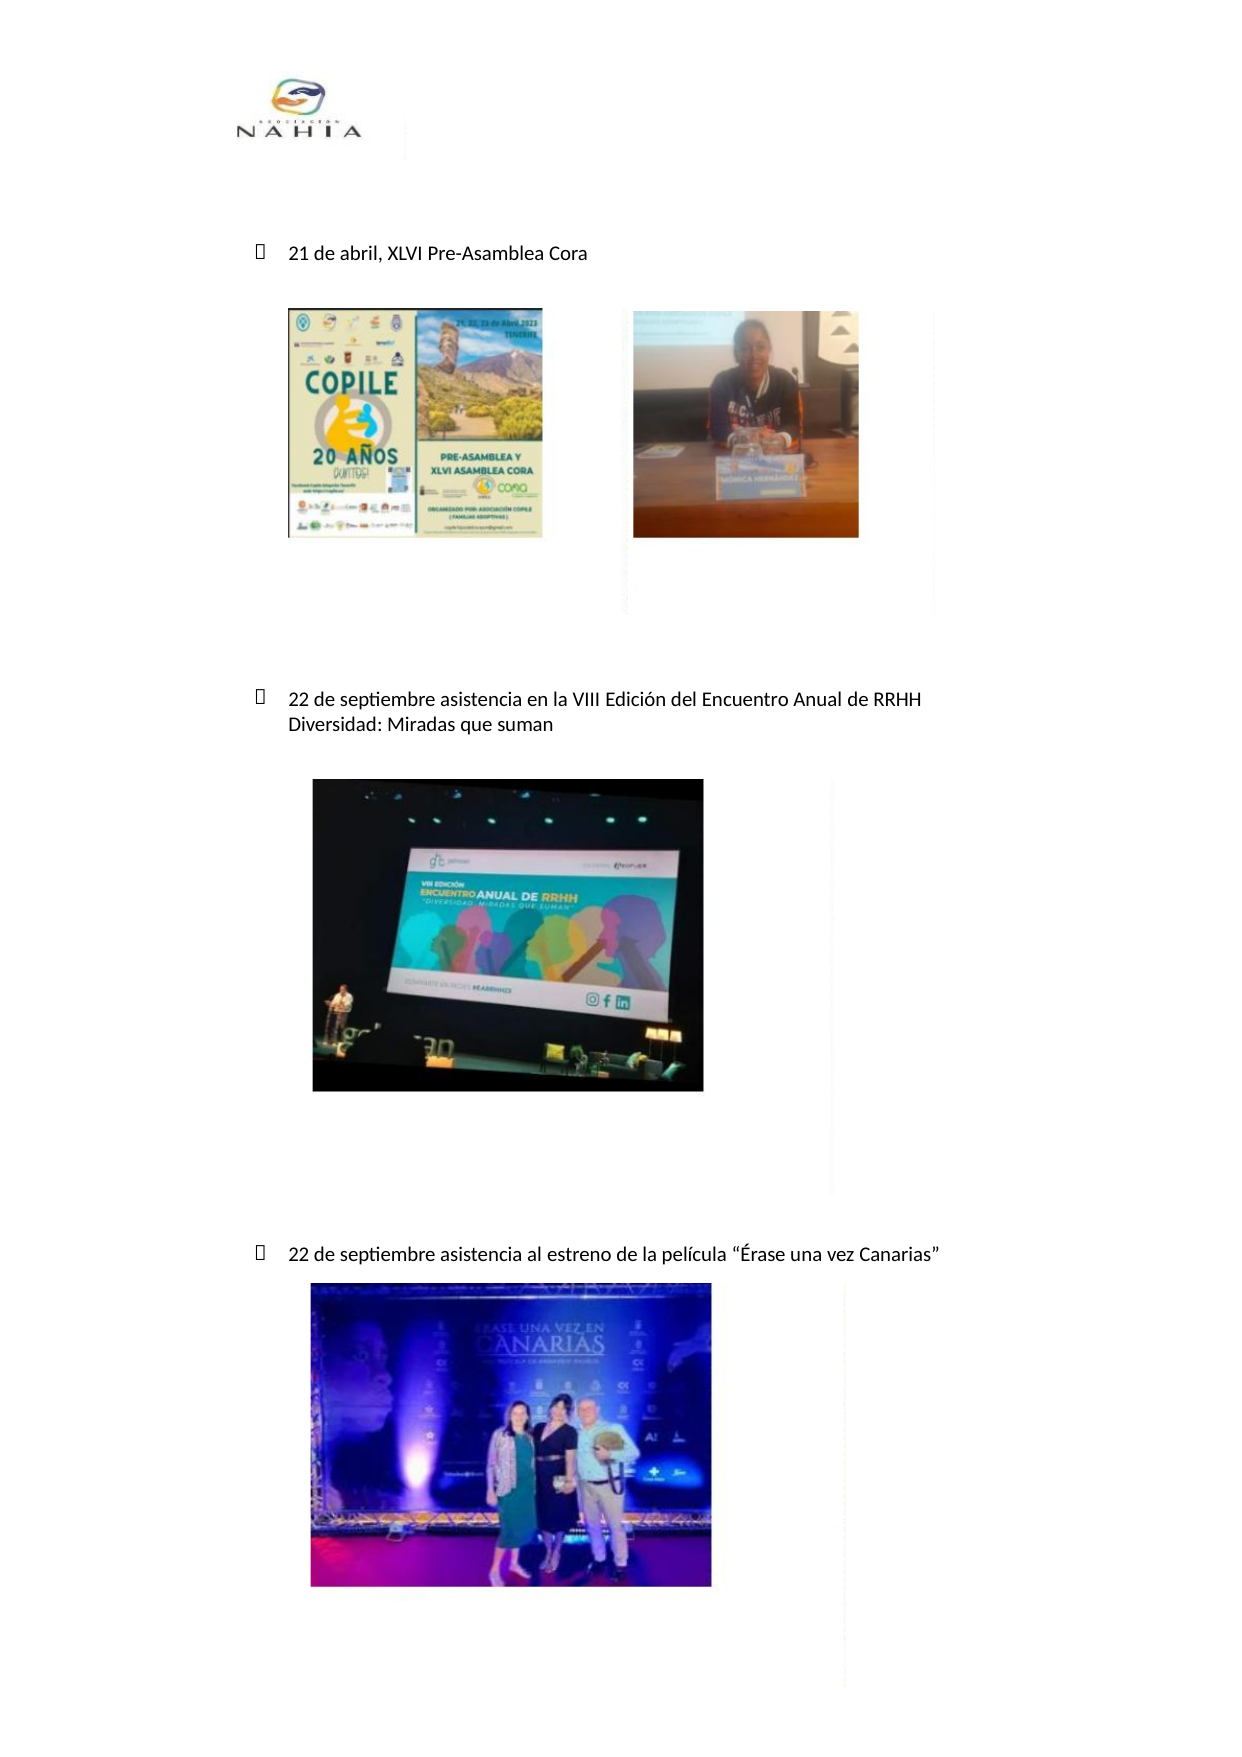


21 de abril, XLVI Pre-Asamblea Cora

22 de septiembre asistencia en la VIII Edición del Encuentro Anual de RRHH
Diversidad: Miradas que suman

22 de septiembre asistencia al estreno de la película “Érase una vez Canarias”